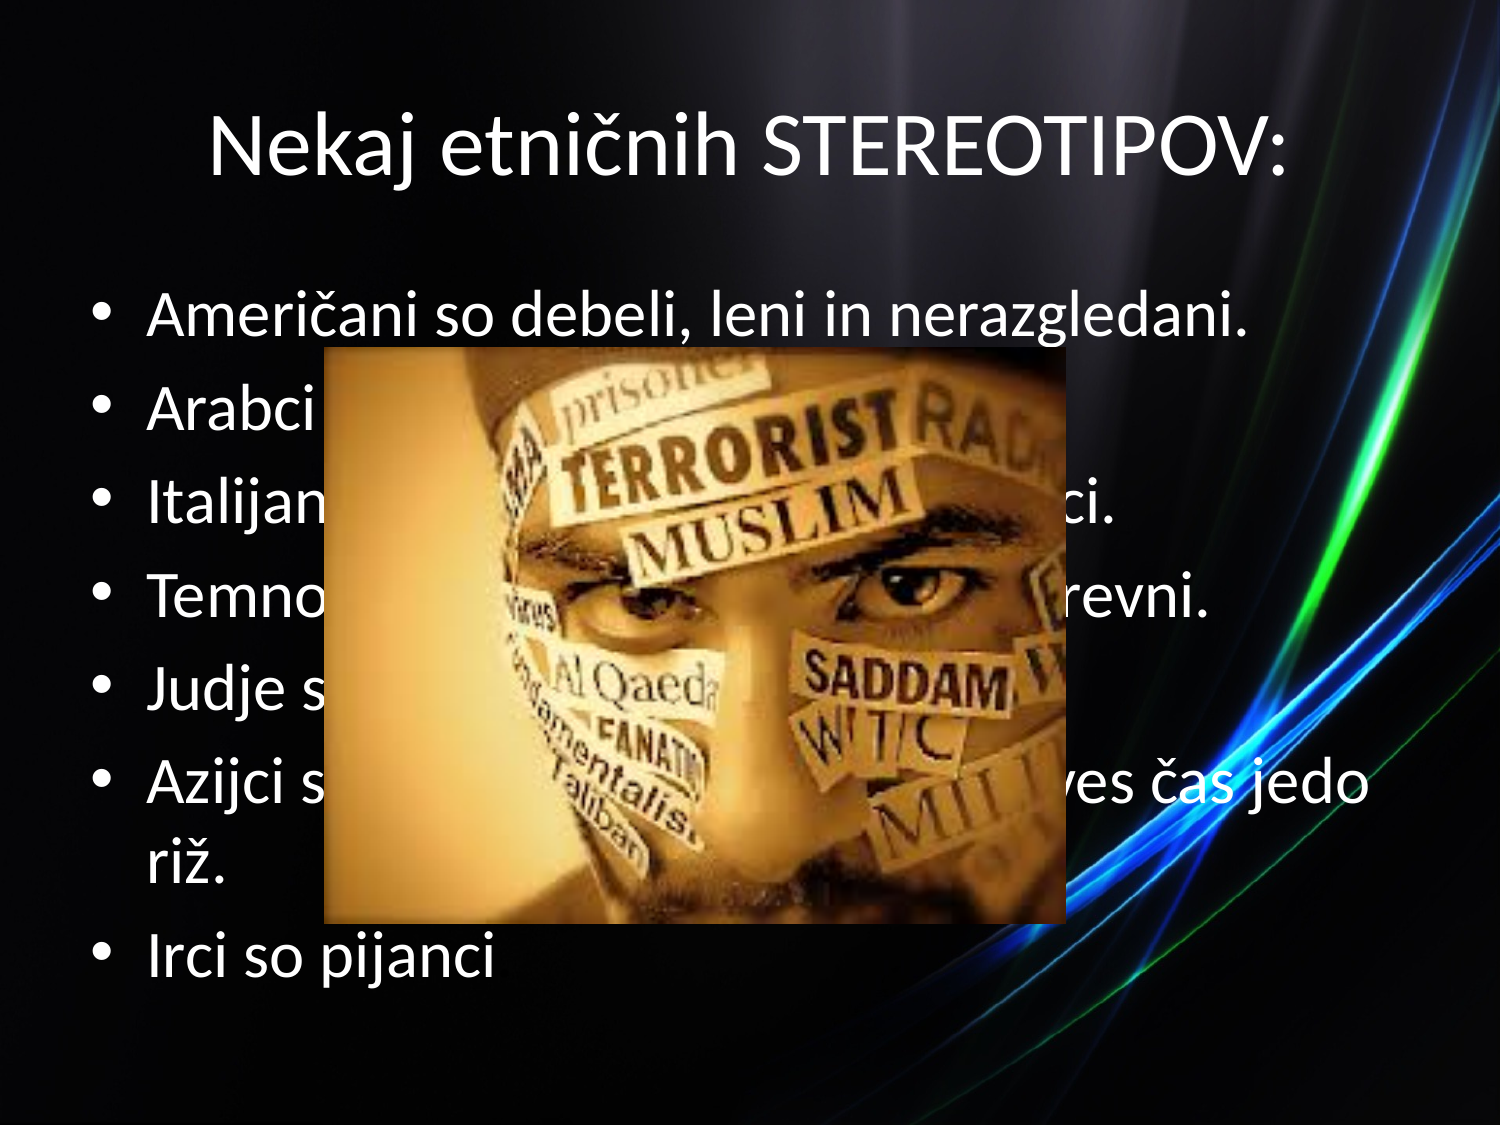

# Nekaj etničnih STEREOTIPOV:
Američani so debeli, leni in nerazgledani.
Arabci in Muslimani so teroristi.
Italijani in francozi so dobri ljubimci.
Temnopolti prebivalci Amerike so revni.
Judje so pohlepni.
Azijci so odlični pri matematiki in ves čas jedo riž.
Irci so pijanci.